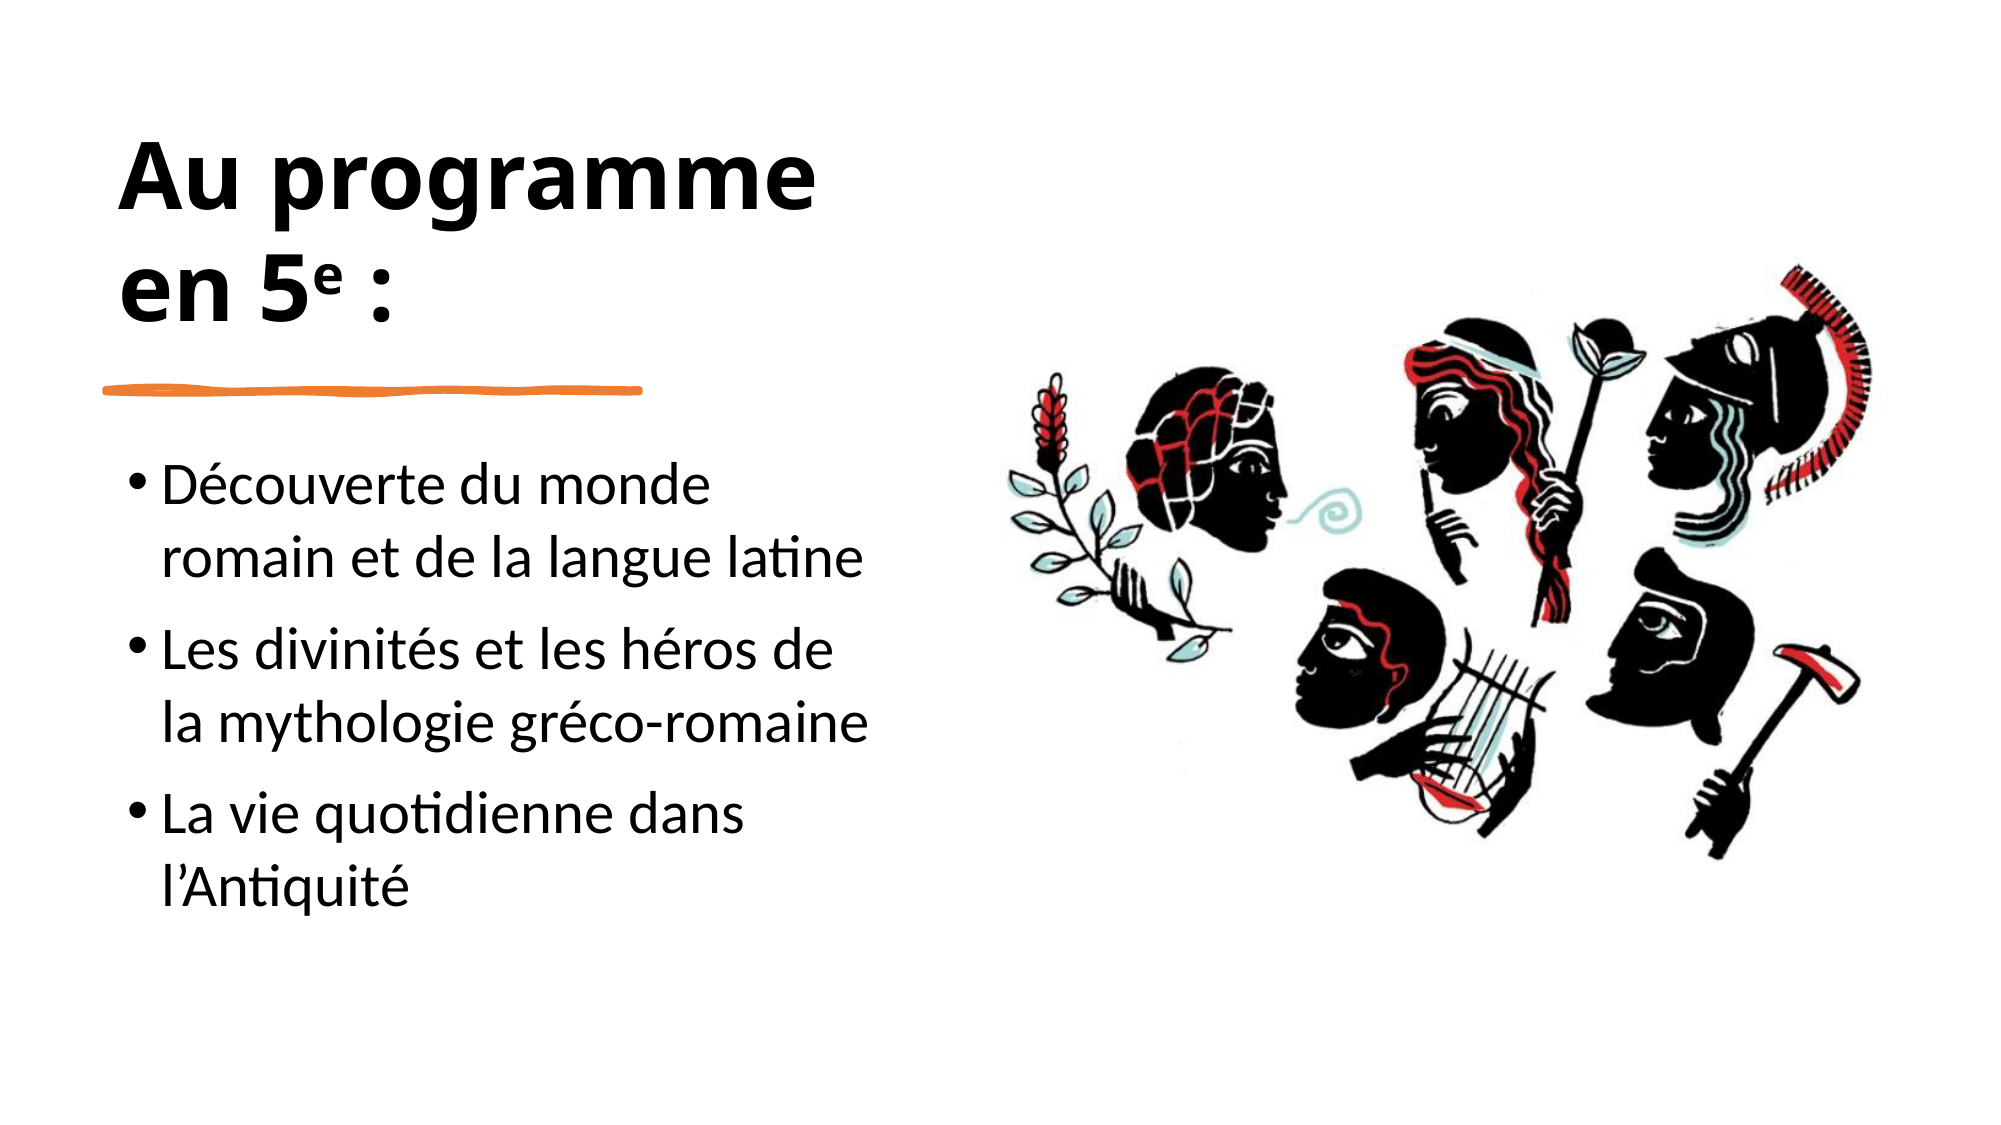

# Au programme en 5e :
Découverte du monde romain et de la langue latine
Les divinités et les héros de la mythologie gréco-romaine
La vie quotidienne dans l’Antiquité